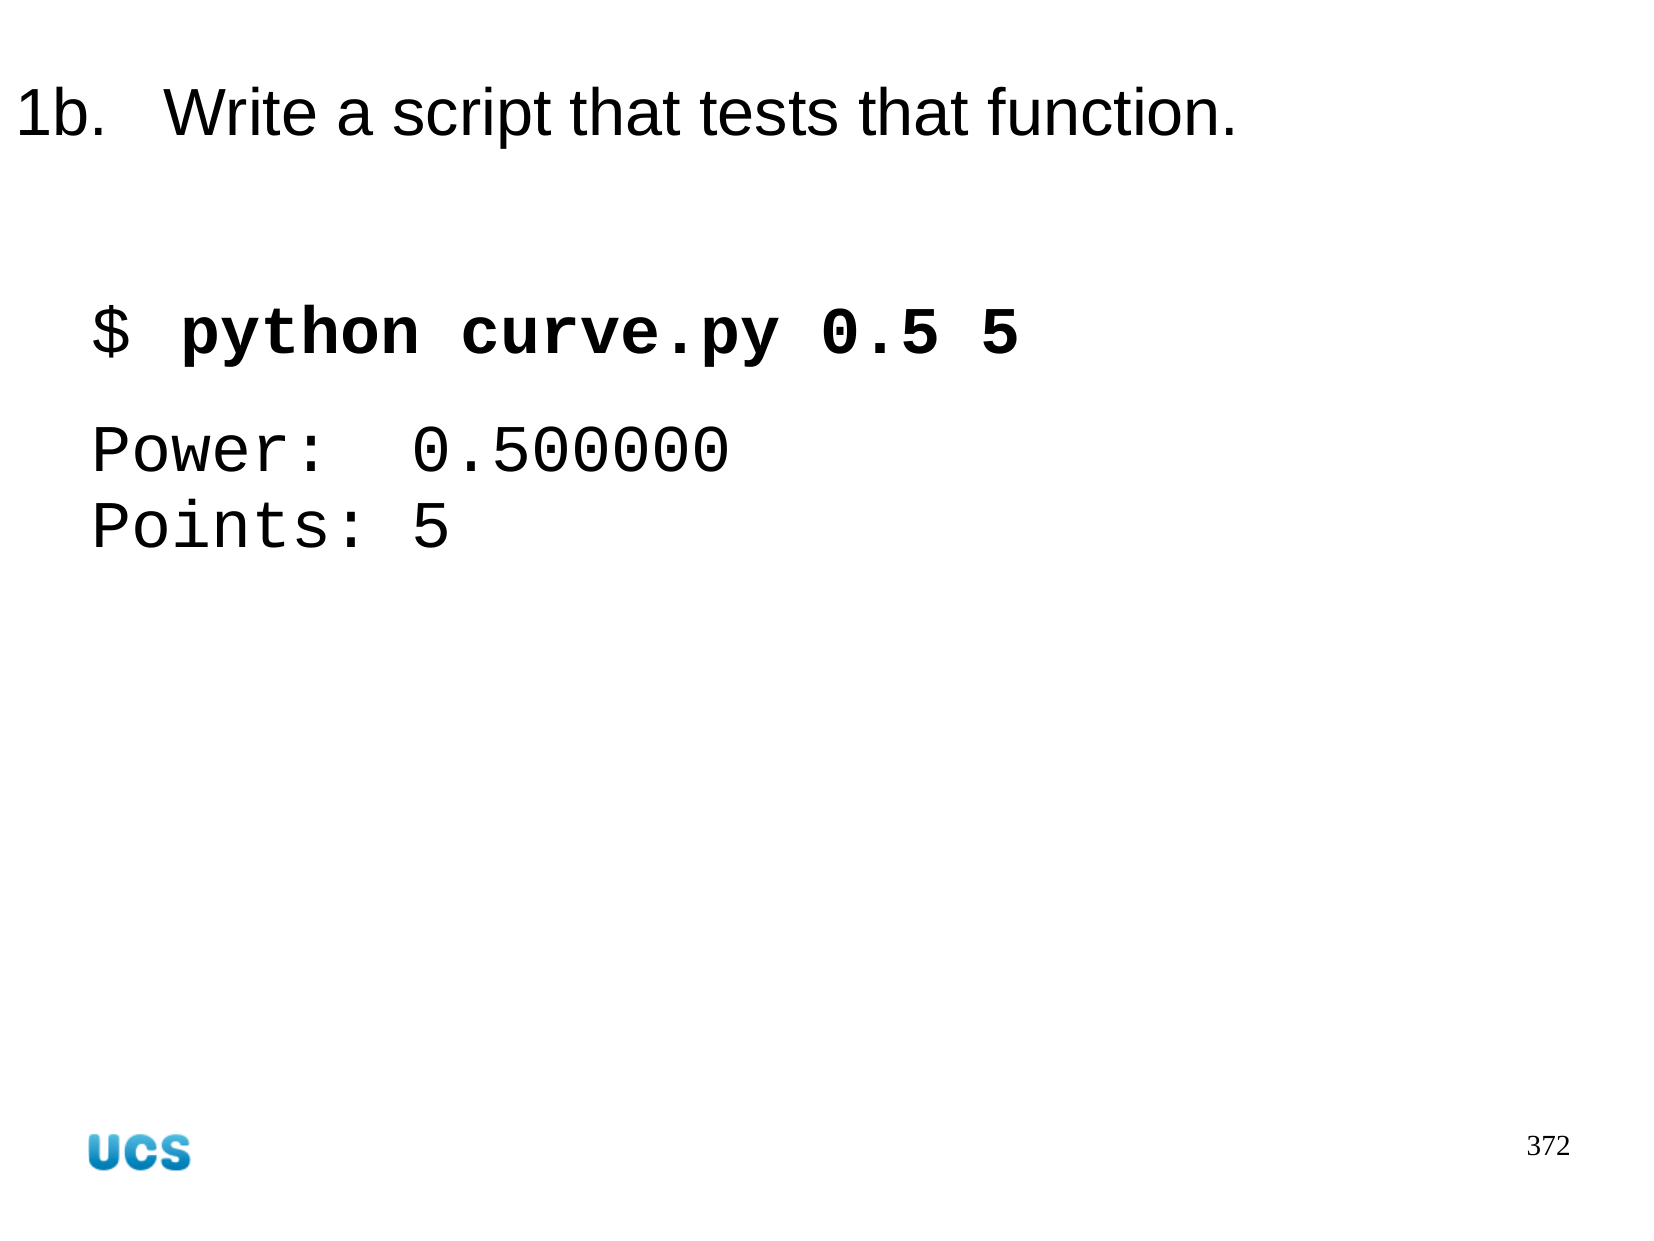

1b.
Write a script that tests that function.
$
python curve.py 0.5 5
Power: 0.500000
Points: 5
372